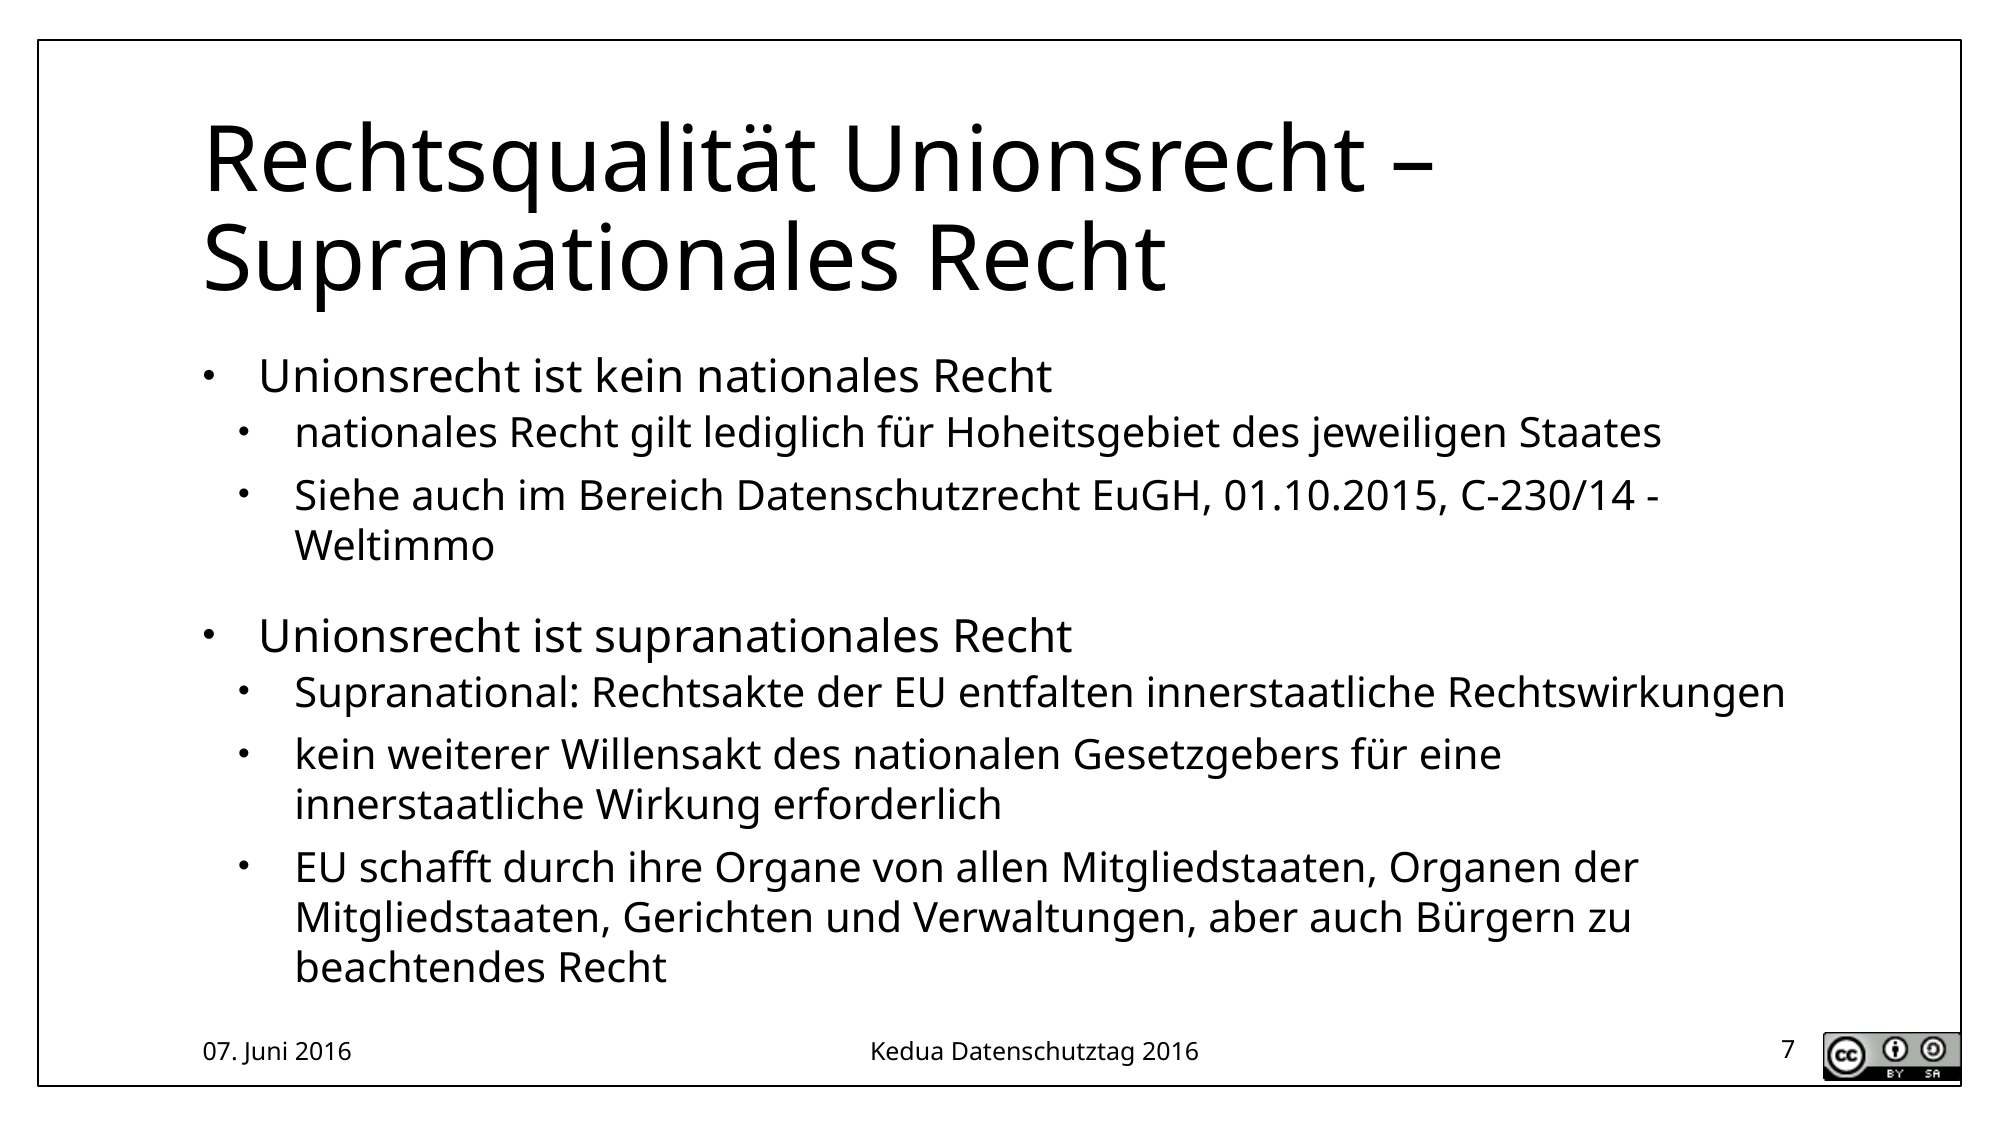

# Rechtsqualität Unionsrecht – Supranationales Recht
Unionsrecht ist kein nationales Recht
nationales Recht gilt lediglich für Hoheitsgebiet des jeweiligen Staates
Siehe auch im Bereich Datenschutzrecht EuGH, 01.10.2015, C-230/14 - Weltimmo
Unionsrecht ist supranationales Recht
Supranational: Rechtsakte der EU entfalten innerstaatliche Rechtswirkungen
kein weiterer Willensakt des nationalen Gesetzgebers für eine innerstaatliche Wirkung erforderlich
EU schafft durch ihre Organe von allen Mitgliedstaaten, Organen der Mitgliedstaaten, Gerichten und Verwaltungen, aber auch Bürgern zu beachtendes Recht
07. Juni 2016
Kedua Datenschutztag 2016